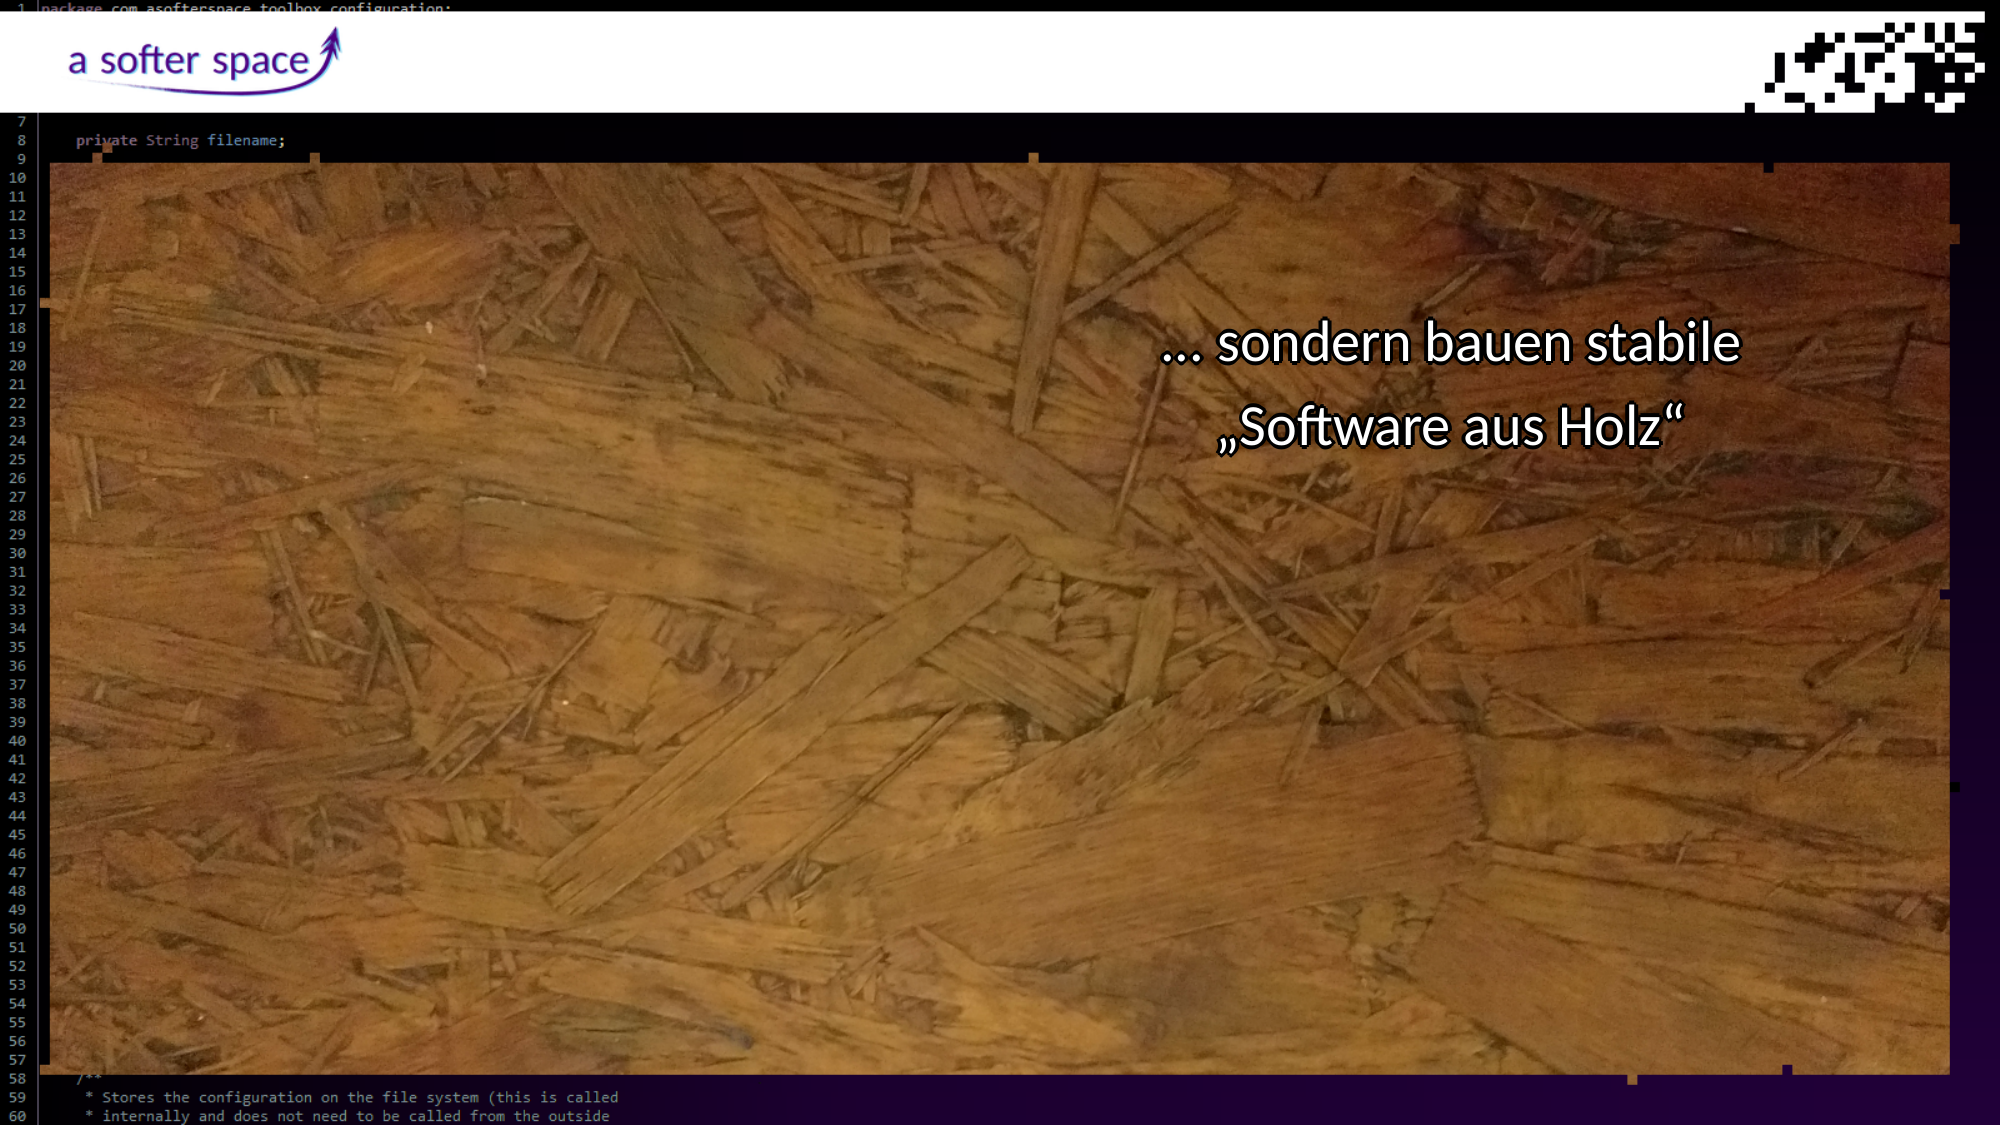

... sondern bauen stabile
„Software aus Holz“
... sondern bauen stabile
„Software aus Holz“
... sondern bauen stabile
„Software aus Holz“
... sondern bauen stabile
„Software aus Holz“
... sondern bauen stabile
„Software aus Holz“
# ... sondern bauen stabile
„Software aus Holz“
... sondern bauen stabile
„Software aus Holz“
... sondern bauen stabile
„Software aus Holz“
... sondern bauen stabile
„Software aus Holz“
... sondern bauen stabile
„Software aus Holz“
... sondern bauen stabile
„Software aus Holz“
... sondern bauen stabile
„Software aus Holz“
... sondern bauen stabile
„Software aus Holz“